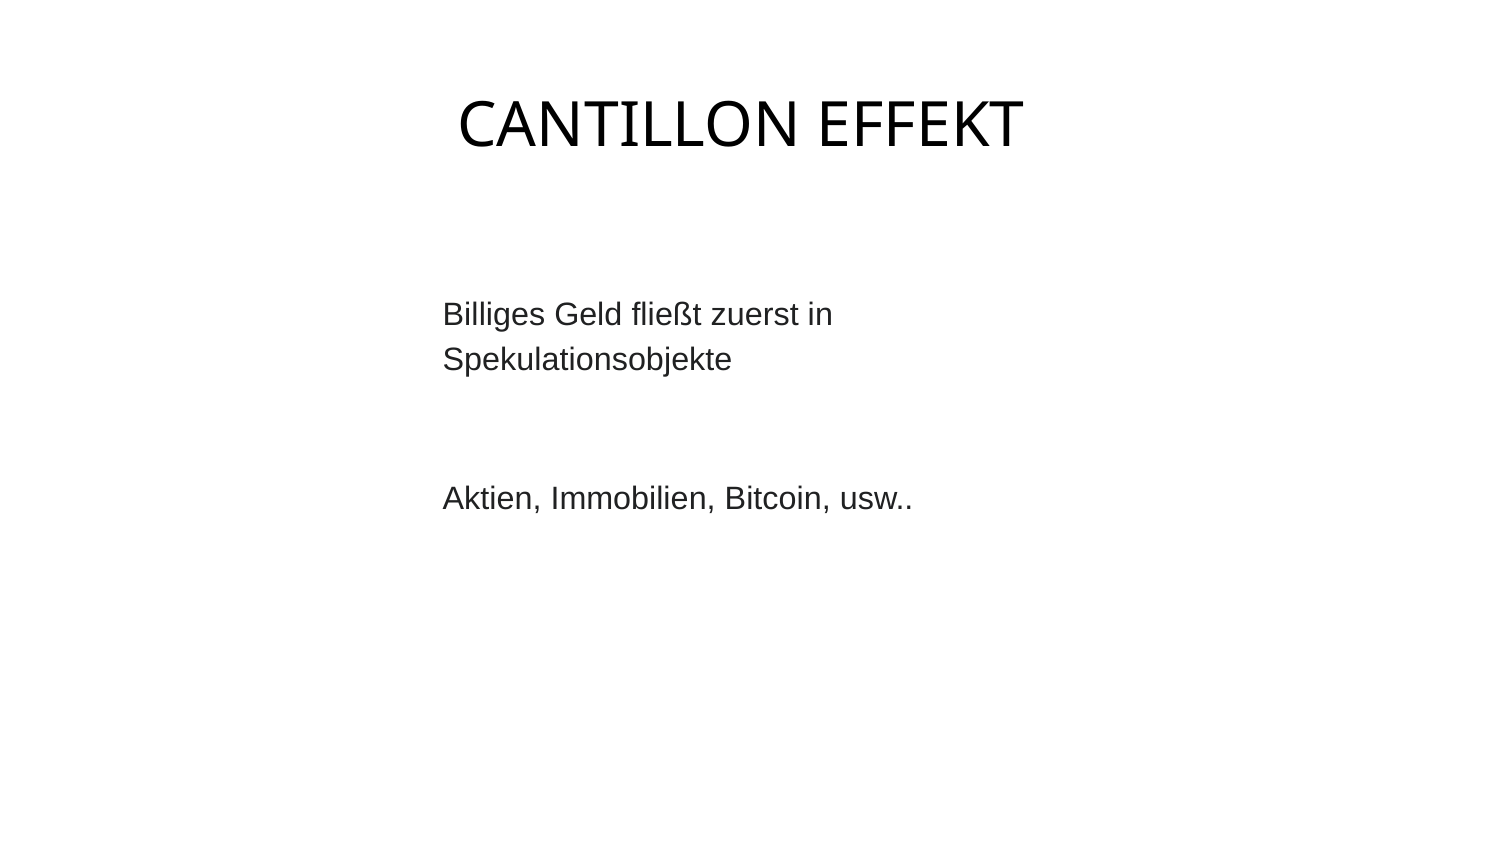

# CANTILLON EFFEKT
Billiges Geld fließt zuerst in Spekulationsobjekte
Aktien, Immobilien, Bitcoin, usw..
Folge: Preise steigen dort als erstes stark